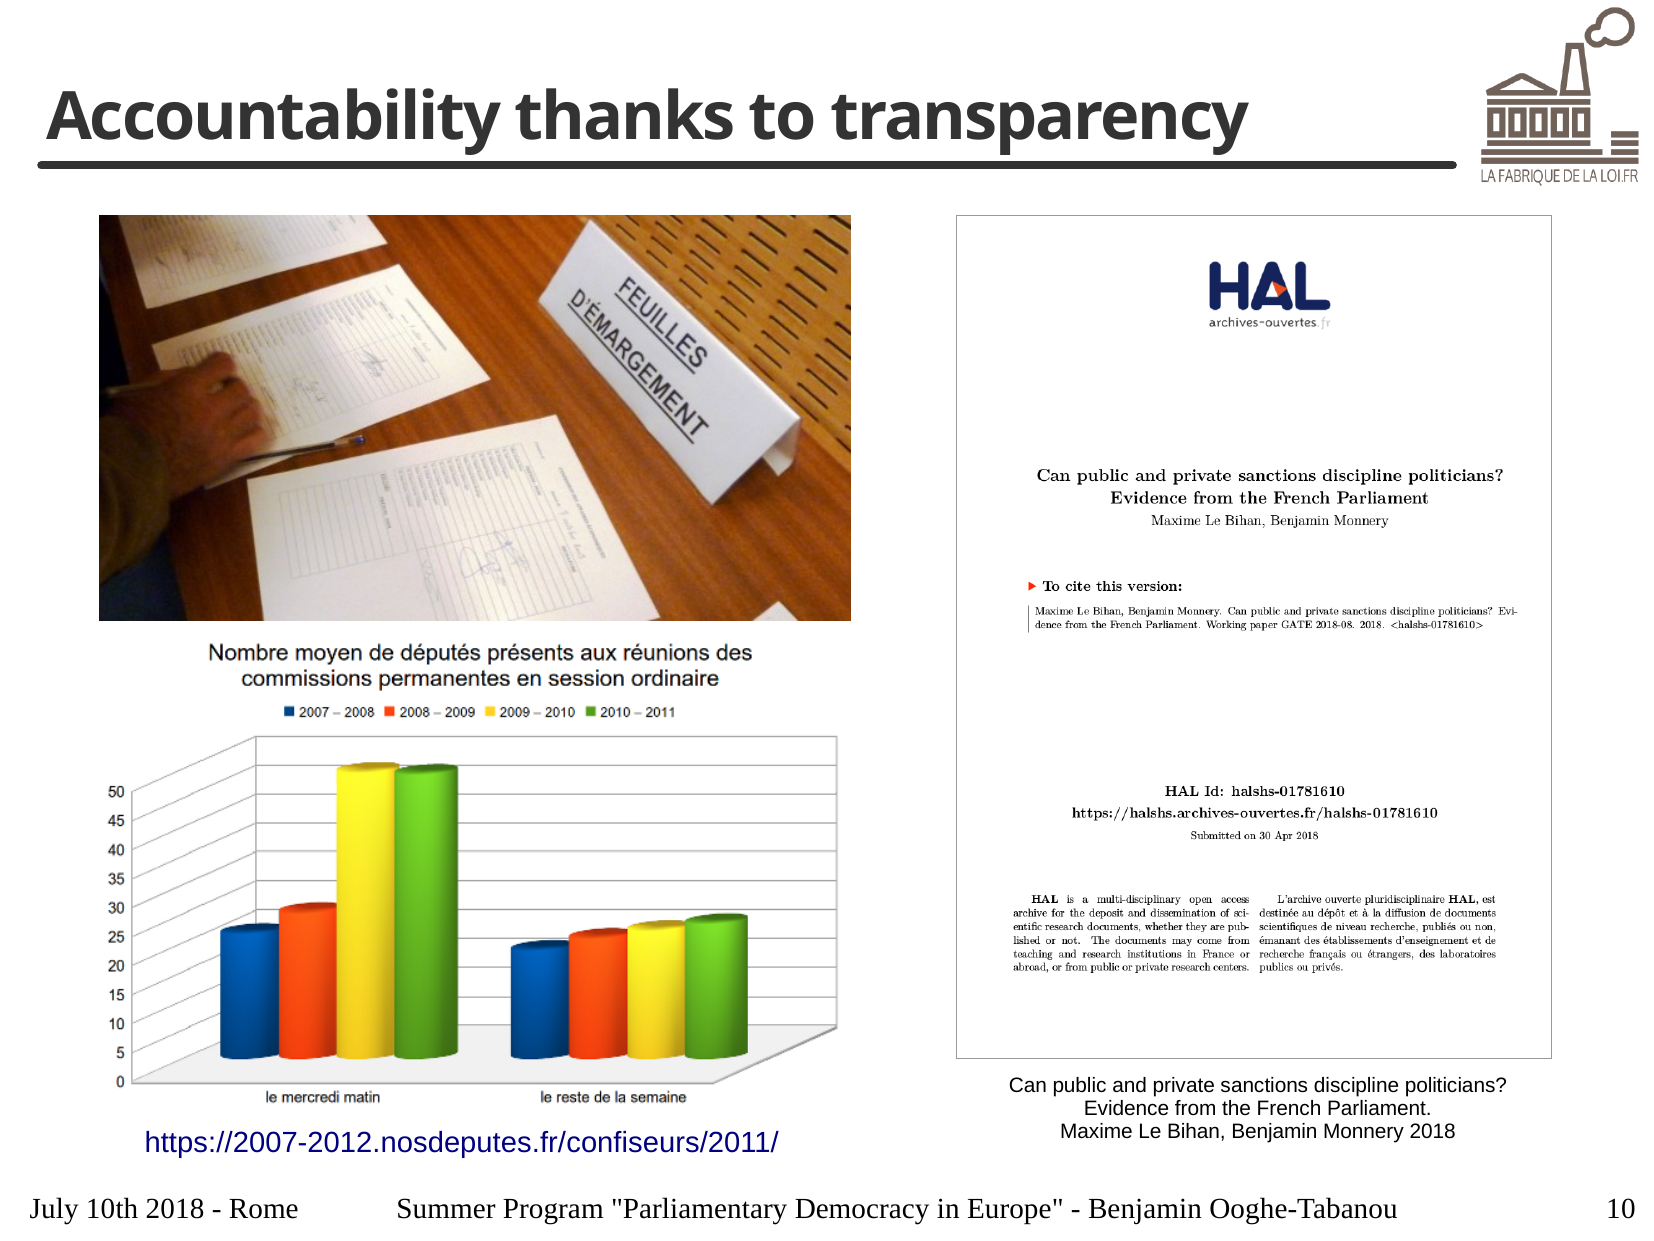

# Accountability thanks to transparency
Can public and private sanctions discipline politicians? Evidence from the French Parliament.
Maxime Le Bihan, Benjamin Monnery 2018
https://2007-2012.nosdeputes.fr/confiseurs/2011/
July 10th 2018 - Rome
Summer Program "Parliamentary Democracy in Europe" - Benjamin Ooghe-Tabanou
10